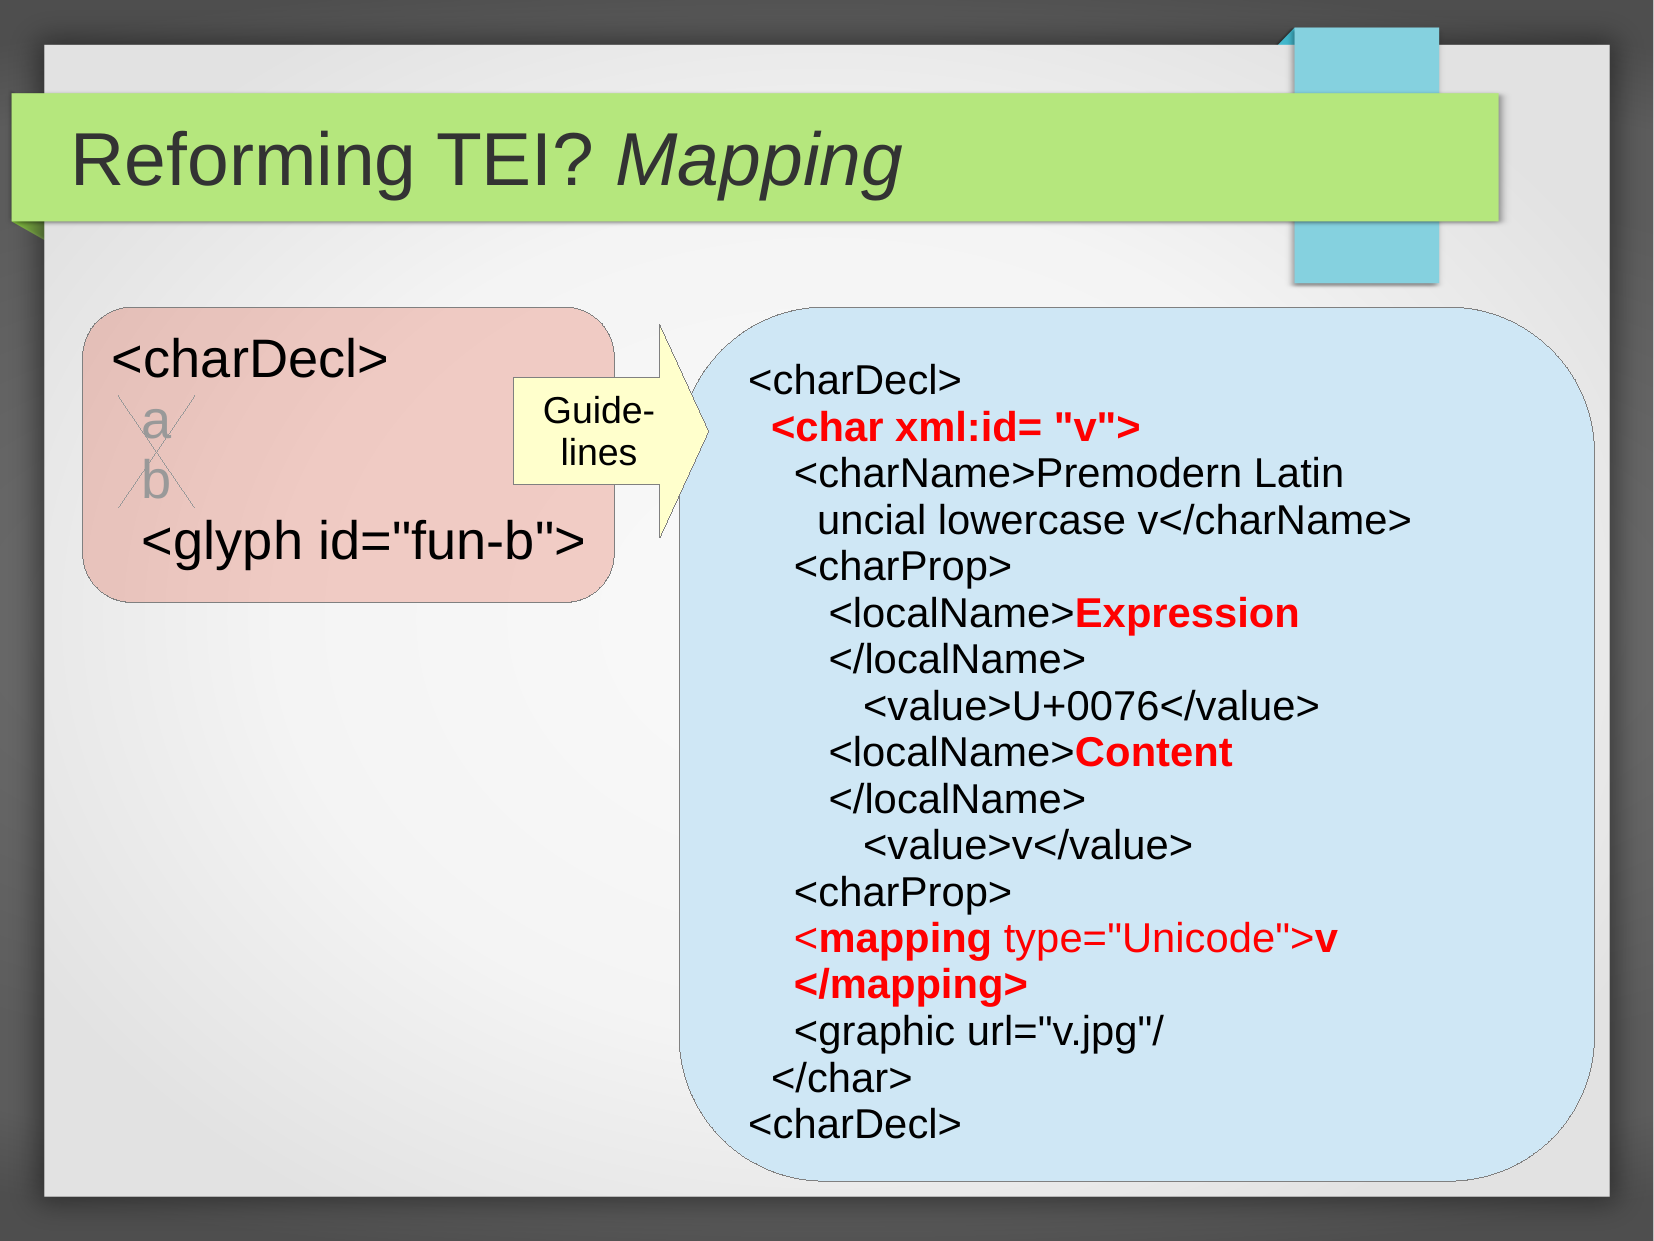

# Reforming TEI? Mapping
<charDecl>
 a
 b
 <glyph id="fun-b">
 <charDecl>
 <char xml:id= "v">
 <charName>Premodern Latin
 uncial lowercase v</charName>
 <charProp>
 <localName>Expression
 </localName>
 <value>U+0076</value>
 <localName>Content
 </localName>
 <value>v</value>
 <charProp>
 <mapping type="Unicode">v
 </mapping>
 <graphic url="v.jpg"/
 </char>
 <charDecl>
Guide-
lines